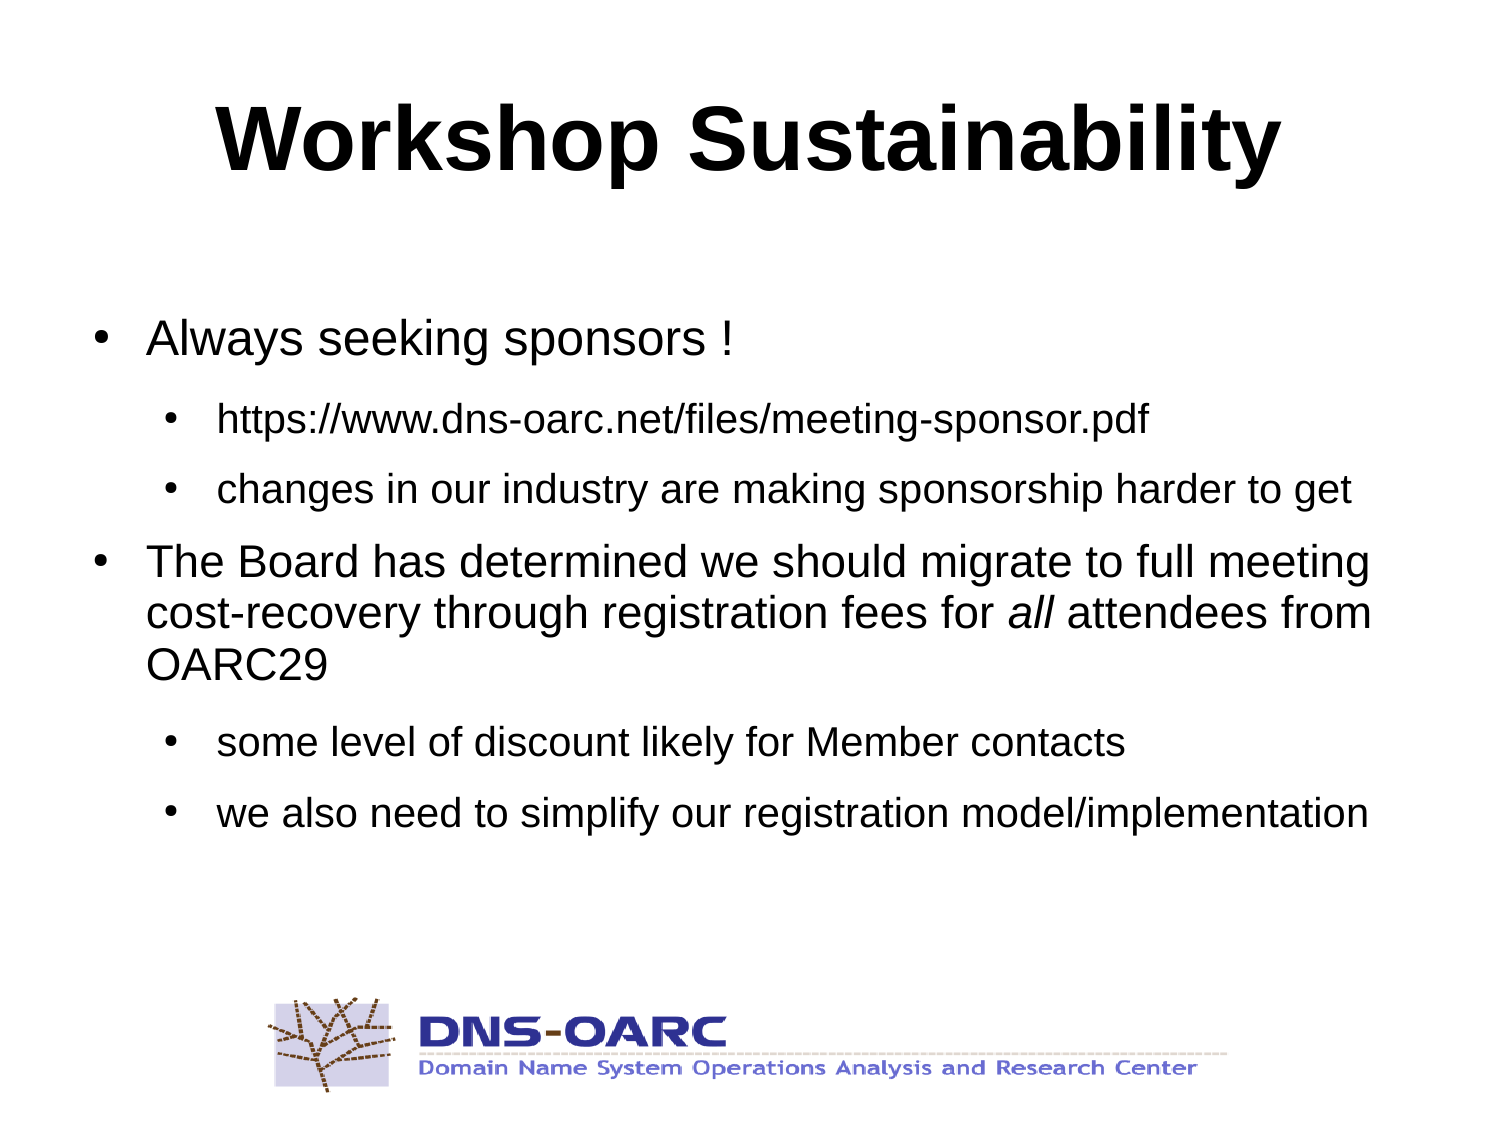

# Workshop Sustainability
Always seeking sponsors !
https://www.dns-oarc.net/files/meeting-sponsor.pdf
changes in our industry are making sponsorship harder to get
The Board has determined we should migrate to full meeting cost-recovery through registration fees for all attendees from OARC29
some level of discount likely for Member contacts
we also need to simplify our registration model/implementation